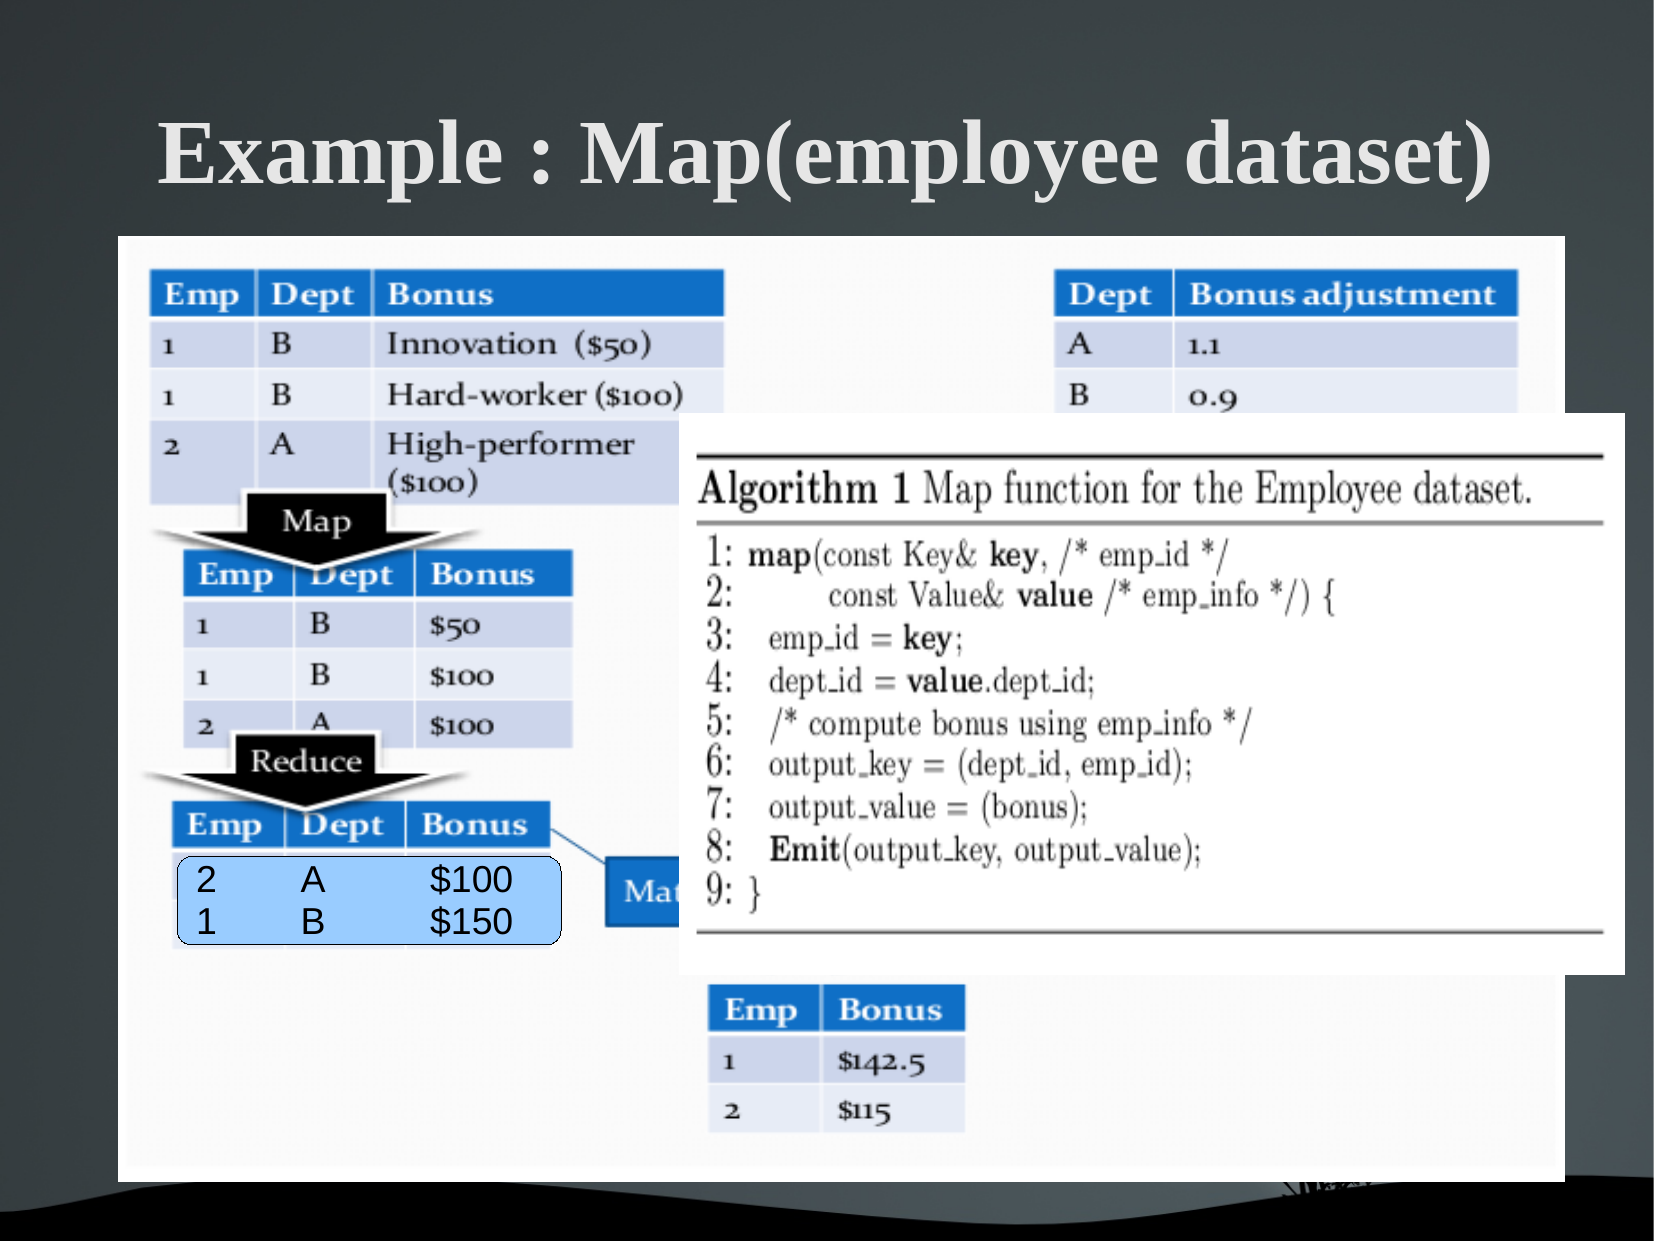

# Example : Map(employee dataset)
2 A $100
1 B $150